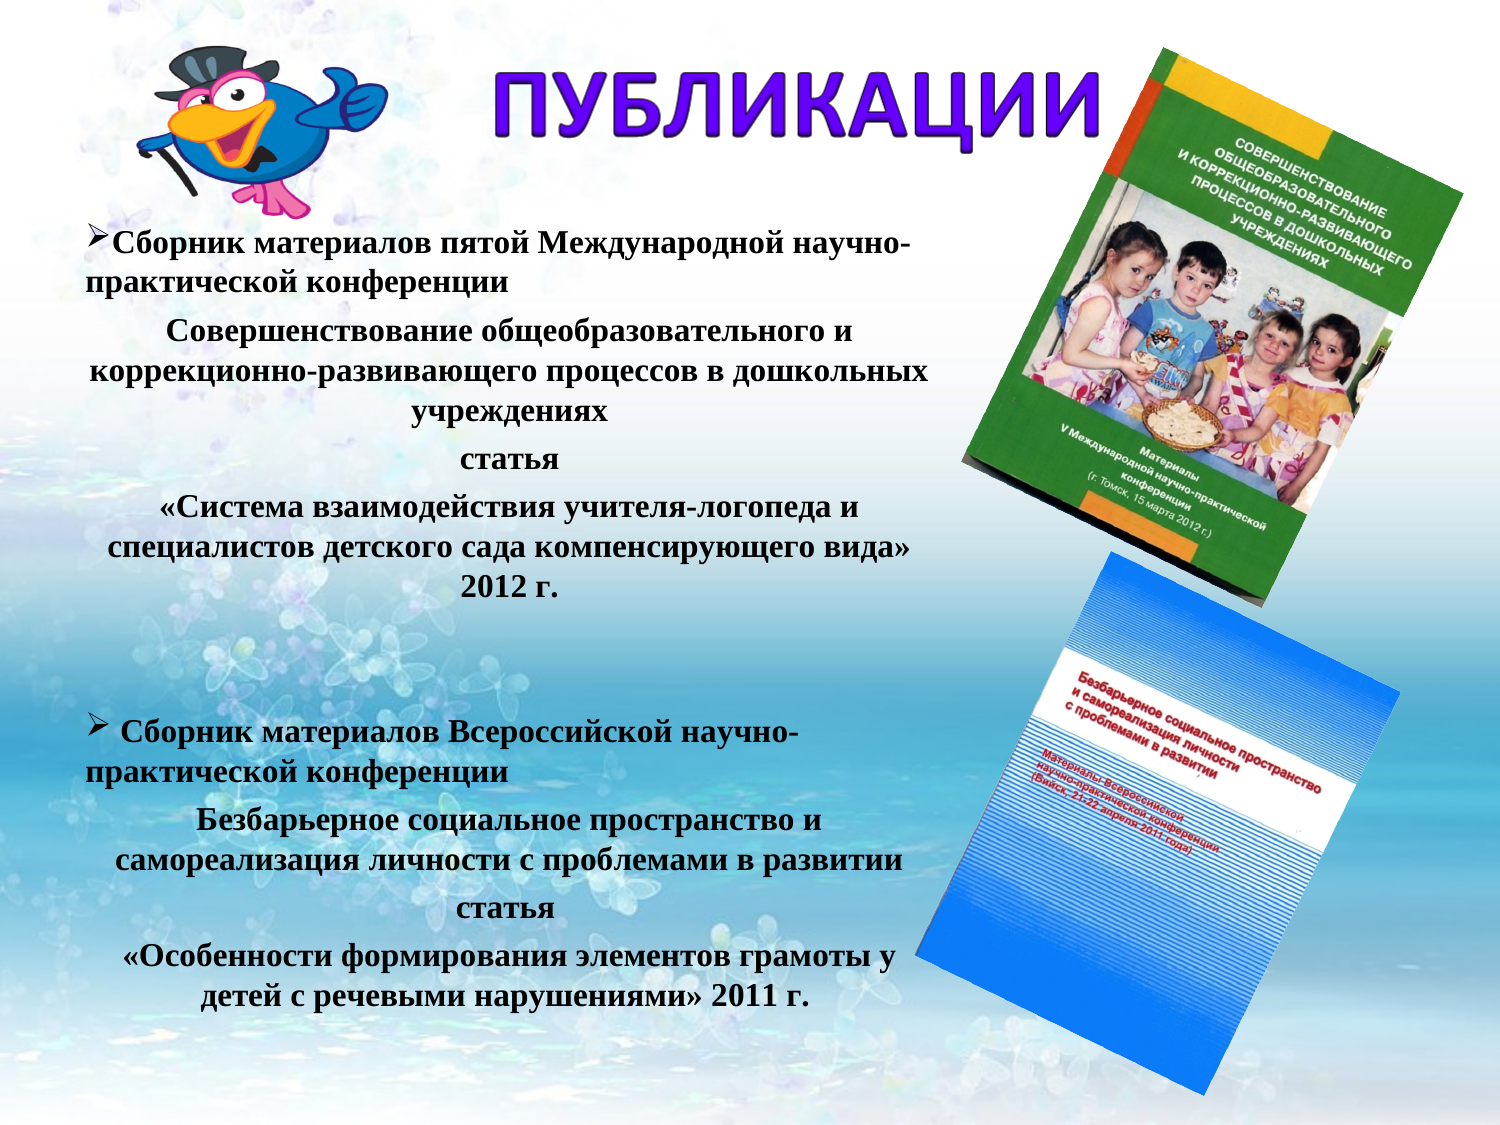

Сборник материалов пятой Международной научно-практической конференции
Совершенствование общеобразовательного и коррекционно-развивающего процессов в дошкольных учреждениях
статья
«Система взаимодействия учителя-логопеда и специалистов детского сада компенсирующего вида» 2012 г.
 Сборник материалов Всероссийской научно-практической конференции
Безбарьерное социальное пространство и самореализация личности с проблемами в развитии
статья
«Особенности формирования элементов грамоты у детей с речевыми нарушениями» 2011 г.